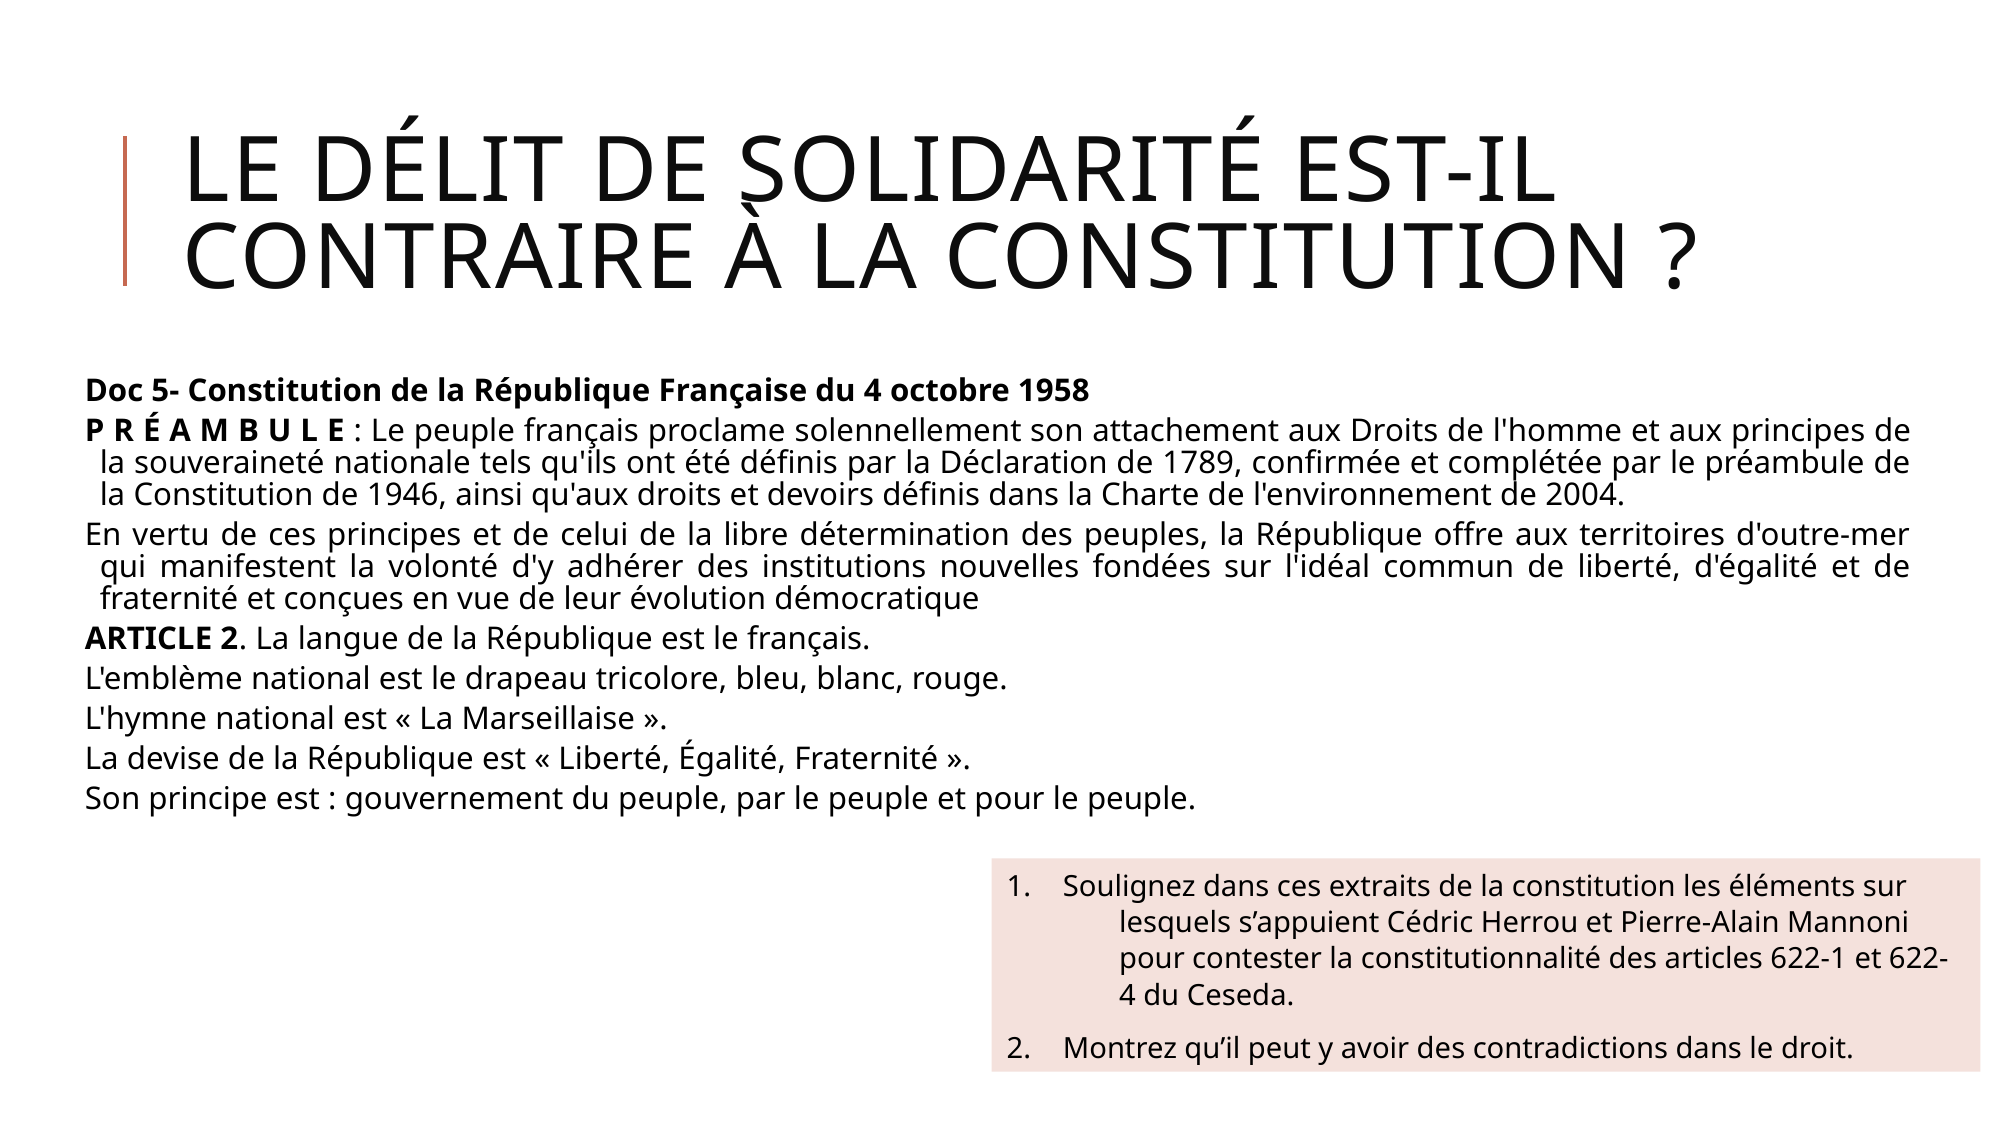

# Le délit de solidarité est-il contraire à la constitution ?
Doc 5- Constitution de la République Française du 4 octobre 1958
P R É A M B U L E : Le peuple français proclame solennellement son attachement aux Droits de l'homme et aux principes de la souveraineté nationale tels qu'ils ont été définis par la Déclaration de 1789, confirmée et complétée par le préambule de la Constitution de 1946, ainsi qu'aux droits et devoirs définis dans la Charte de l'environnement de 2004.
En vertu de ces principes et de celui de la libre détermination des peuples, la République offre aux territoires d'outre-mer qui manifestent la volonté d'y adhérer des institutions nouvelles fondées sur l'idéal commun de liberté, d'égalité et de fraternité et conçues en vue de leur évolution démocratique
ARTICLE 2. La langue de la République est le français.
L'emblème national est le drapeau tricolore, bleu, blanc, rouge.
L'hymne national est « La Marseillaise ».
La devise de la République est « Liberté, Égalité, Fraternité ».
Son principe est : gouvernement du peuple, par le peuple et pour le peuple.
Soulignez dans ces extraits de la constitution les éléments sur lesquels s’appuient Cédric Herrou et Pierre-Alain Mannoni pour contester la constitutionnalité des articles 622-1 et 622-4 du Ceseda.
Montrez qu’il peut y avoir des contradictions dans le droit.